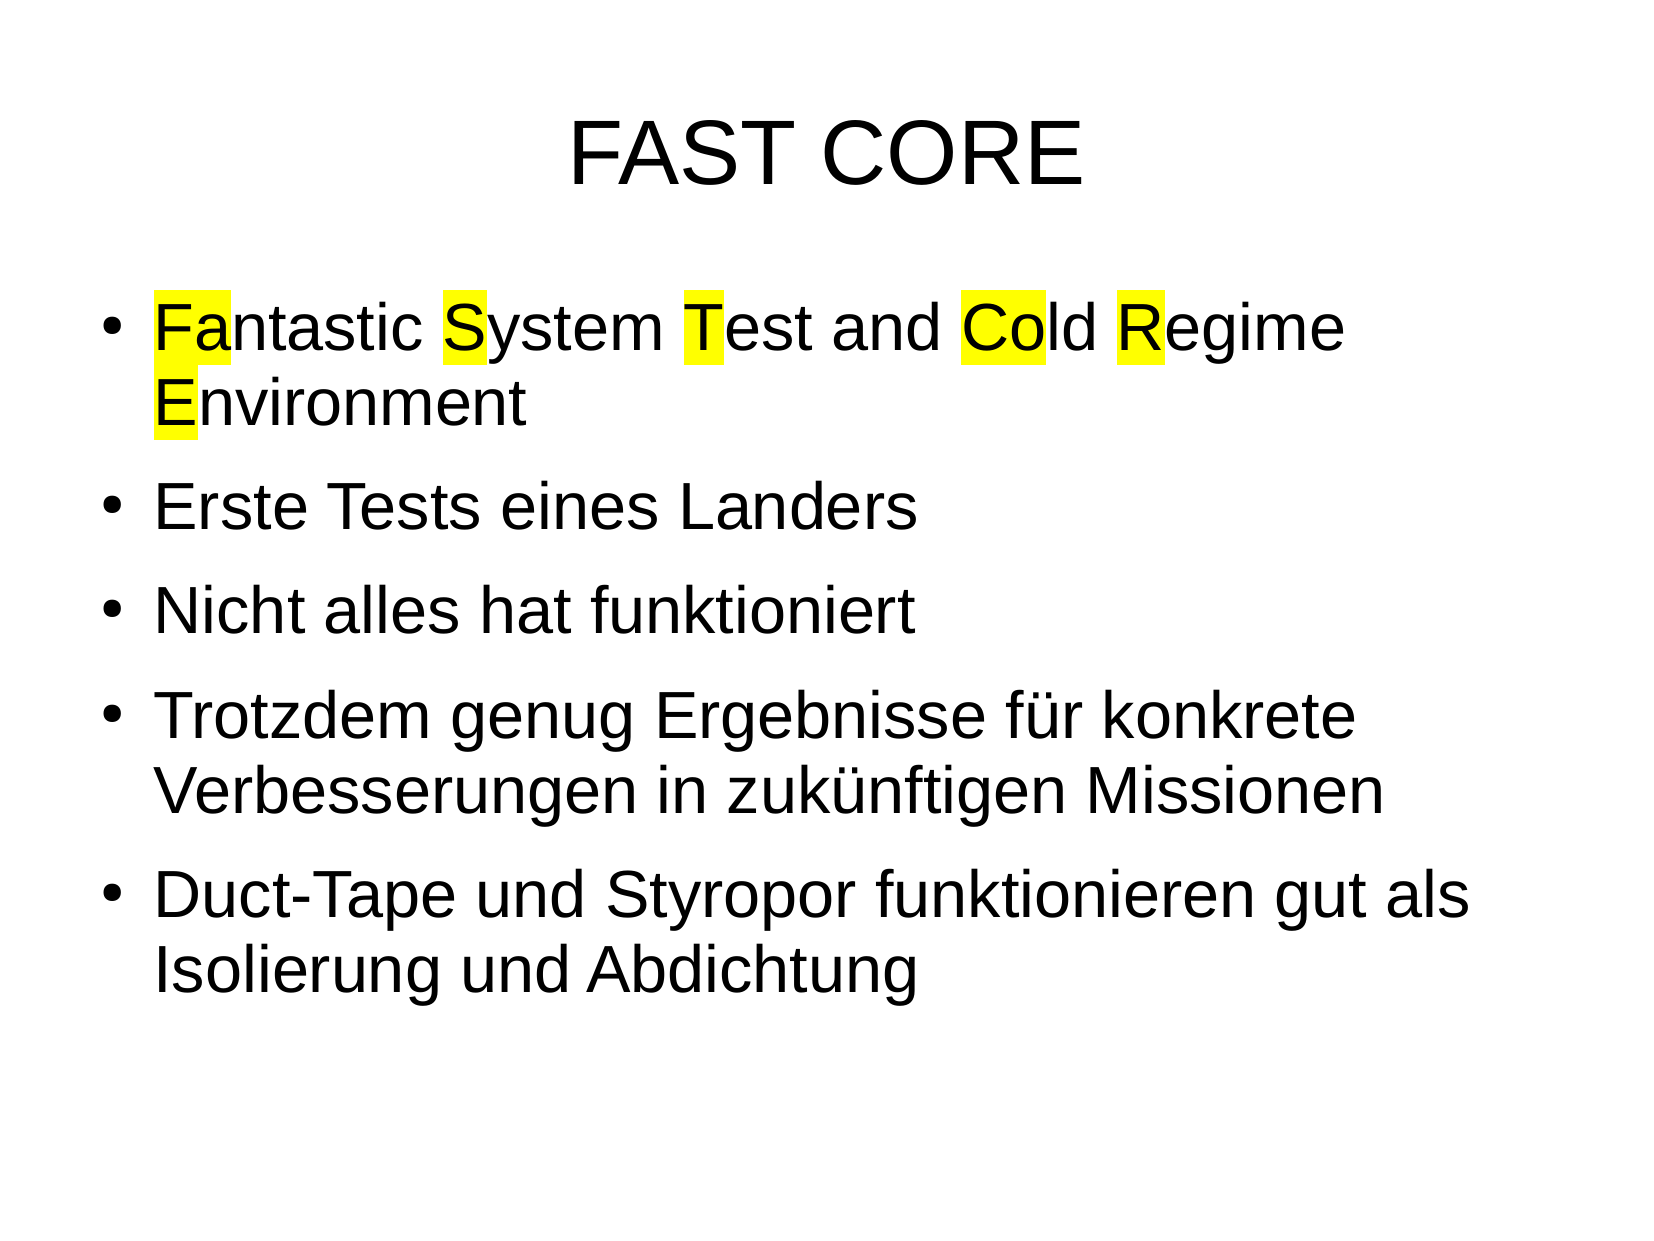

# FAST CORE
Fantastic System Test and Cold Regime Environment
Erste Tests eines Landers
Nicht alles hat funktioniert
Trotzdem genug Ergebnisse für konkrete Verbesserungen in zukünftigen Missionen
Duct-Tape und Styropor funktionieren gut als Isolierung und Abdichtung